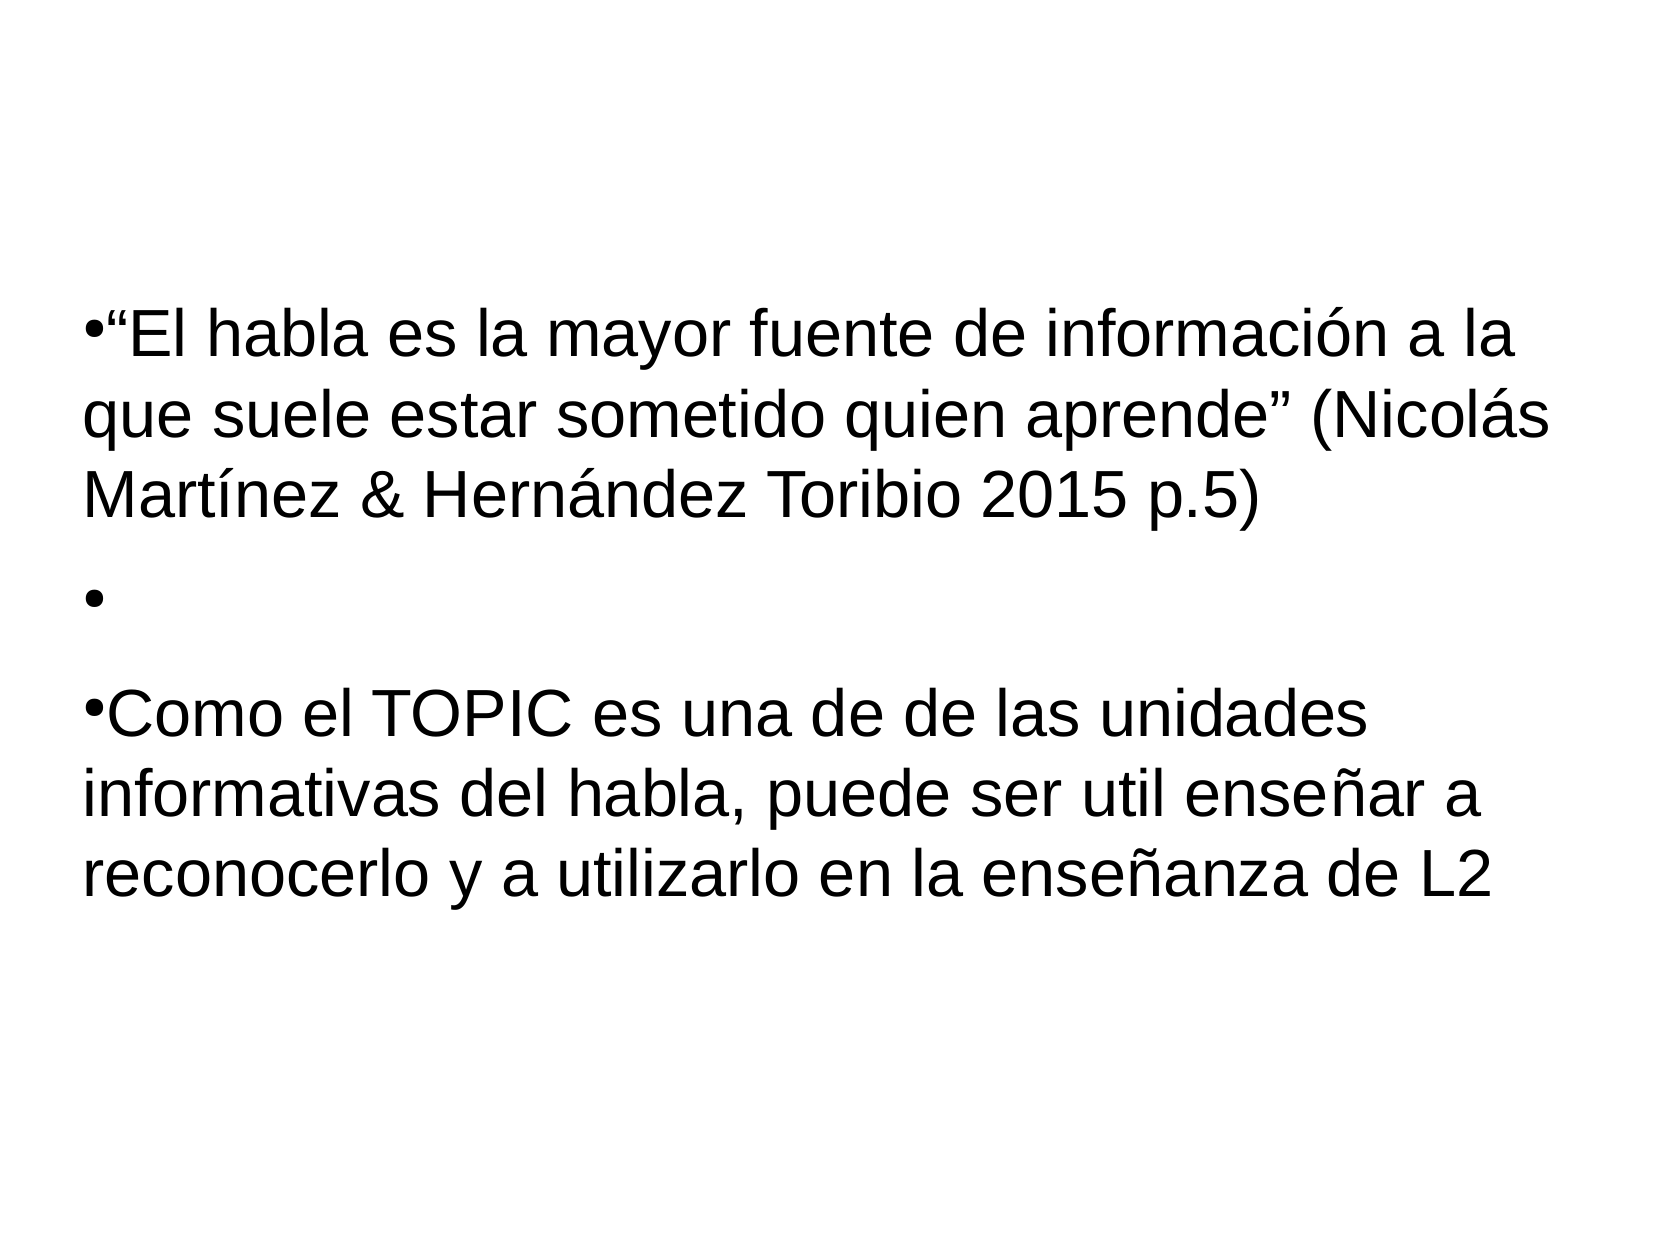

# “El habla es la mayor fuente de información a la que suele estar sometido quien aprende” (Nicolás Martínez & Hernández Toribio 2015 p.5)
Como el TOPIC es una de de las unidades informativas del habla, puede ser util enseñar a reconocerlo y a utilizarlo en la enseñanza de L2